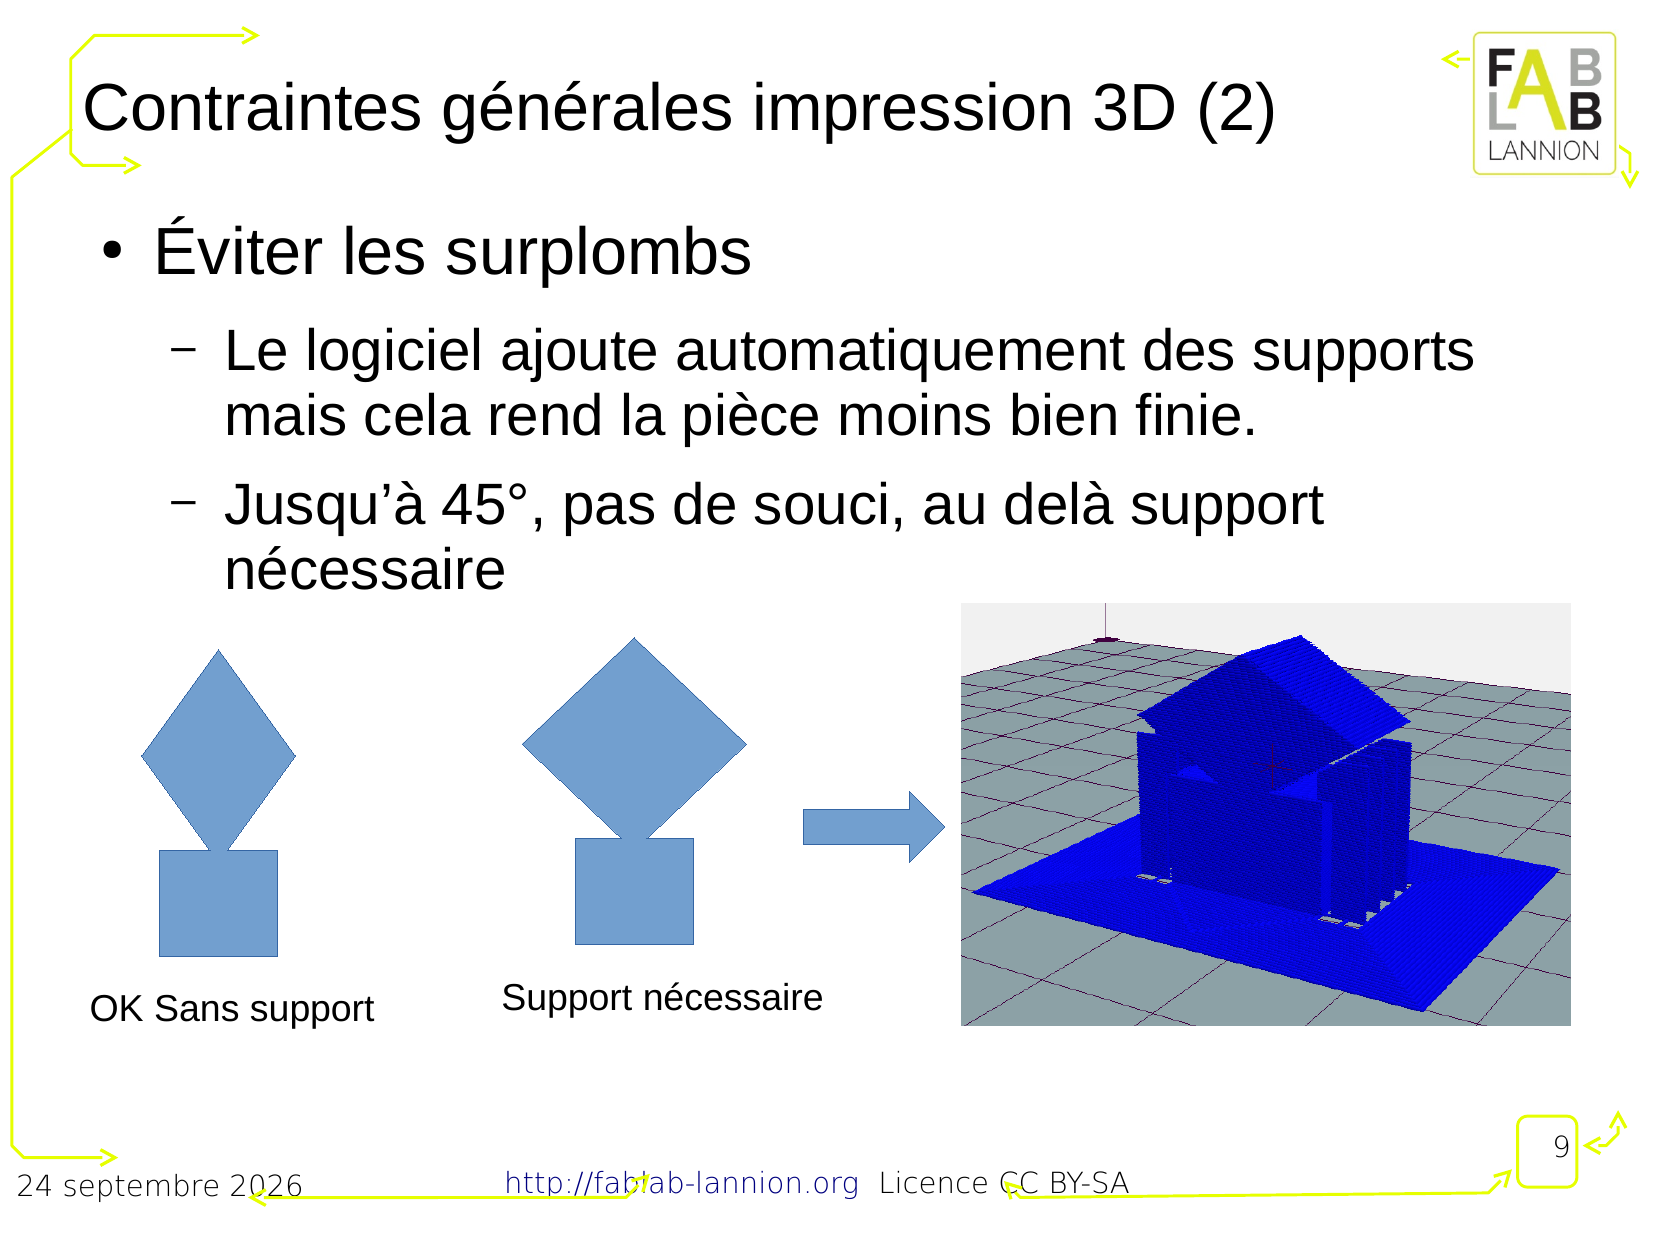

# Contraintes générales impression 3D (2)
Éviter les surplombs
Le logiciel ajoute automatiquement des supports mais cela rend la pièce moins bien finie.
Jusqu’à 45°, pas de souci, au delà support nécessaire
Support nécessaire
OK Sans support
9